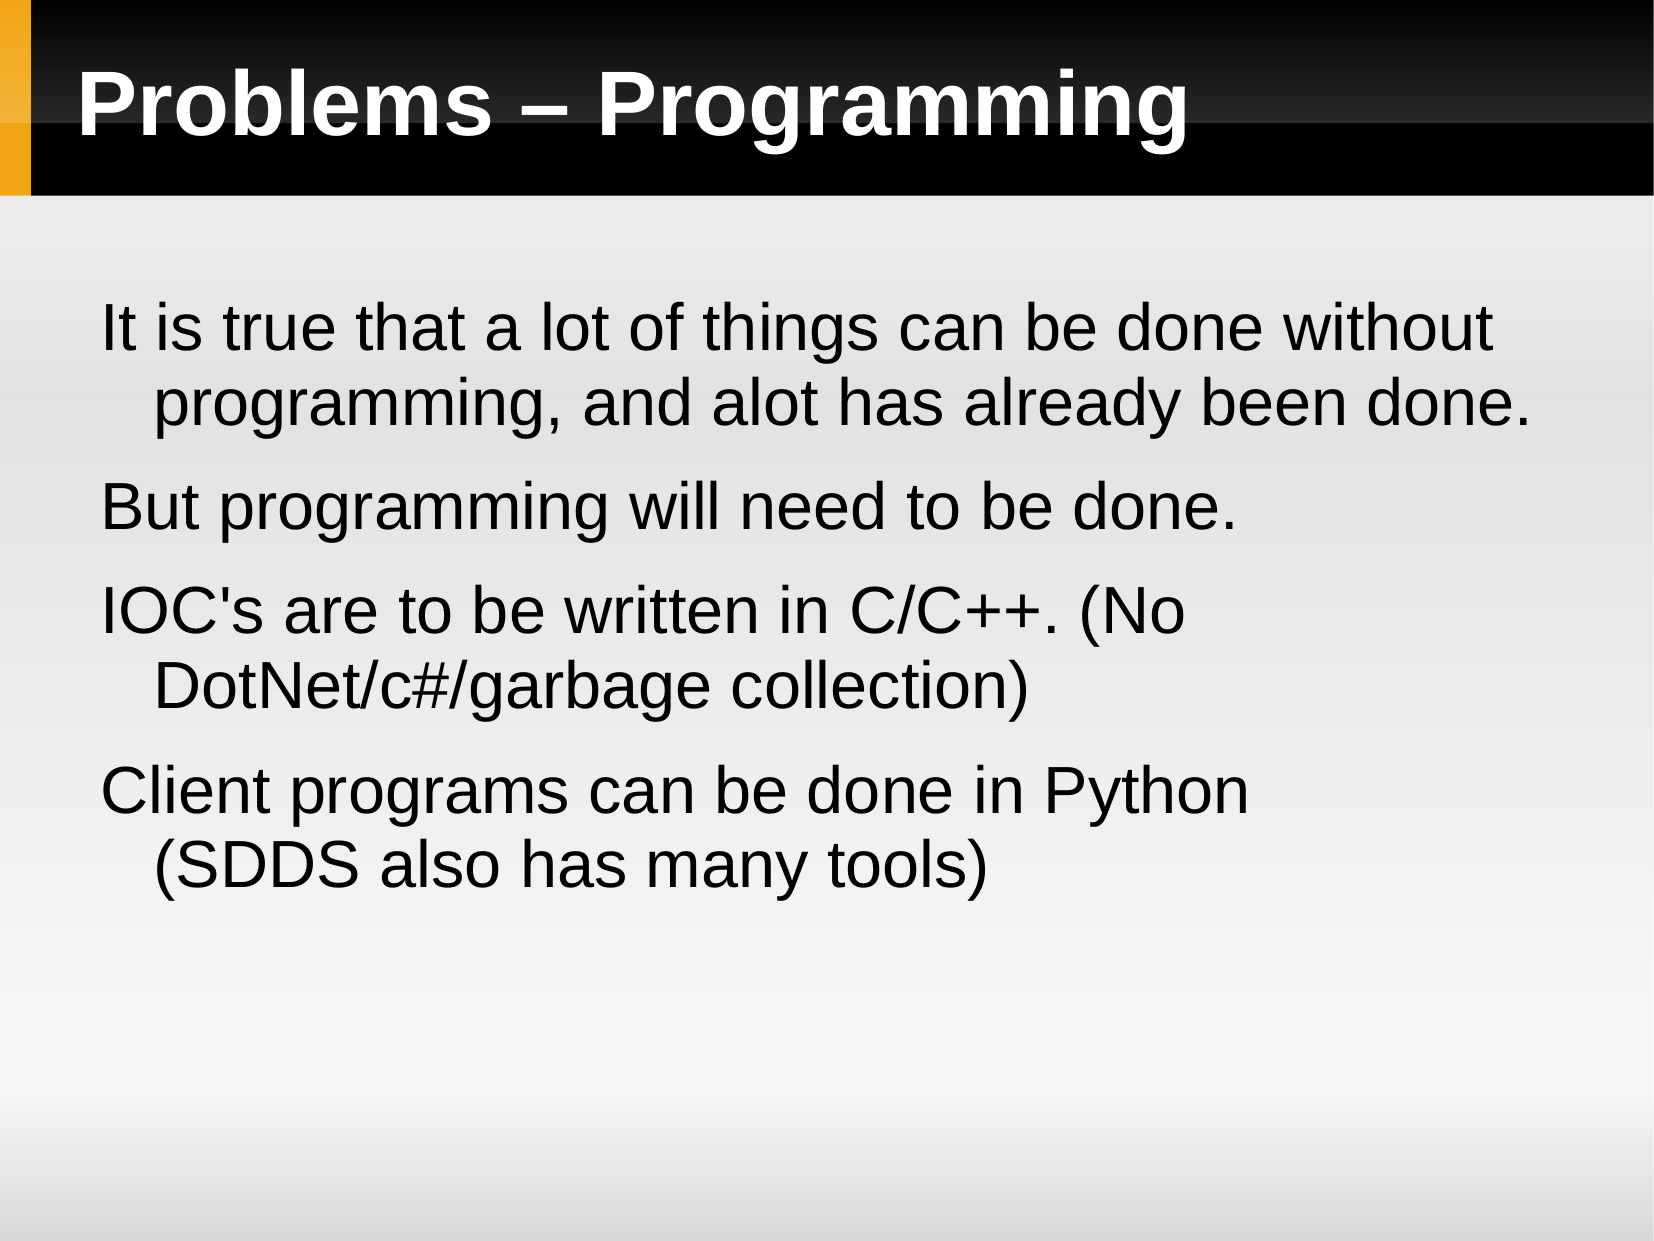

# Problems – Programming
It is true that a lot of things can be done without programming, and alot has already been done.
But programming will need to be done.
IOC's are to be written in C/C++. (No DotNet/c#/garbage collection)
Client programs can be done in Python
(SDDS also has many tools)